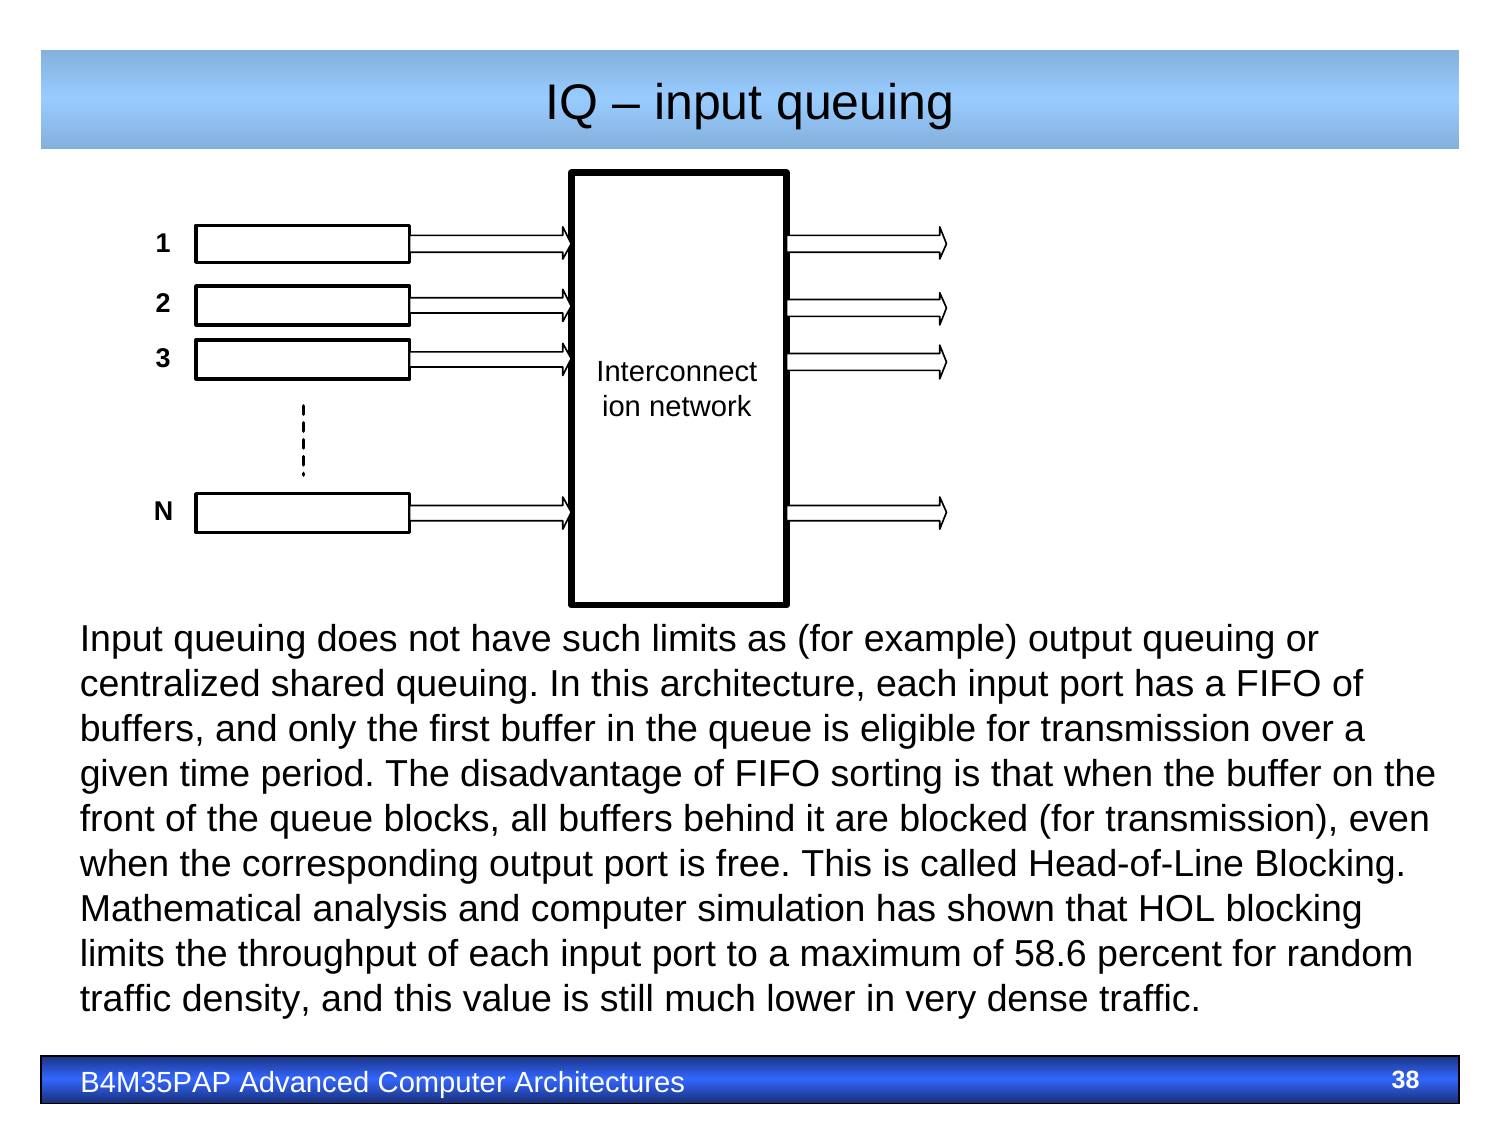

# IQ – input queuing
Interconnection network
Input queuing does not have such limits as (for example) output queuing or centralized shared queuing. In this architecture, each input port has a FIFO of buffers, and only the first buffer in the queue is eligible for transmission over a given time period. The disadvantage of FIFO sorting is that when the buffer on the front of the queue blocks, all buffers behind it are blocked (for transmission), even when the corresponding output port is free. This is called Head-of-Line Blocking. Mathematical analysis and computer simulation has shown that HOL blocking limits the throughput of each input port to a maximum of 58.6 percent for random traffic density, and this value is still much lower in very dense traffic.